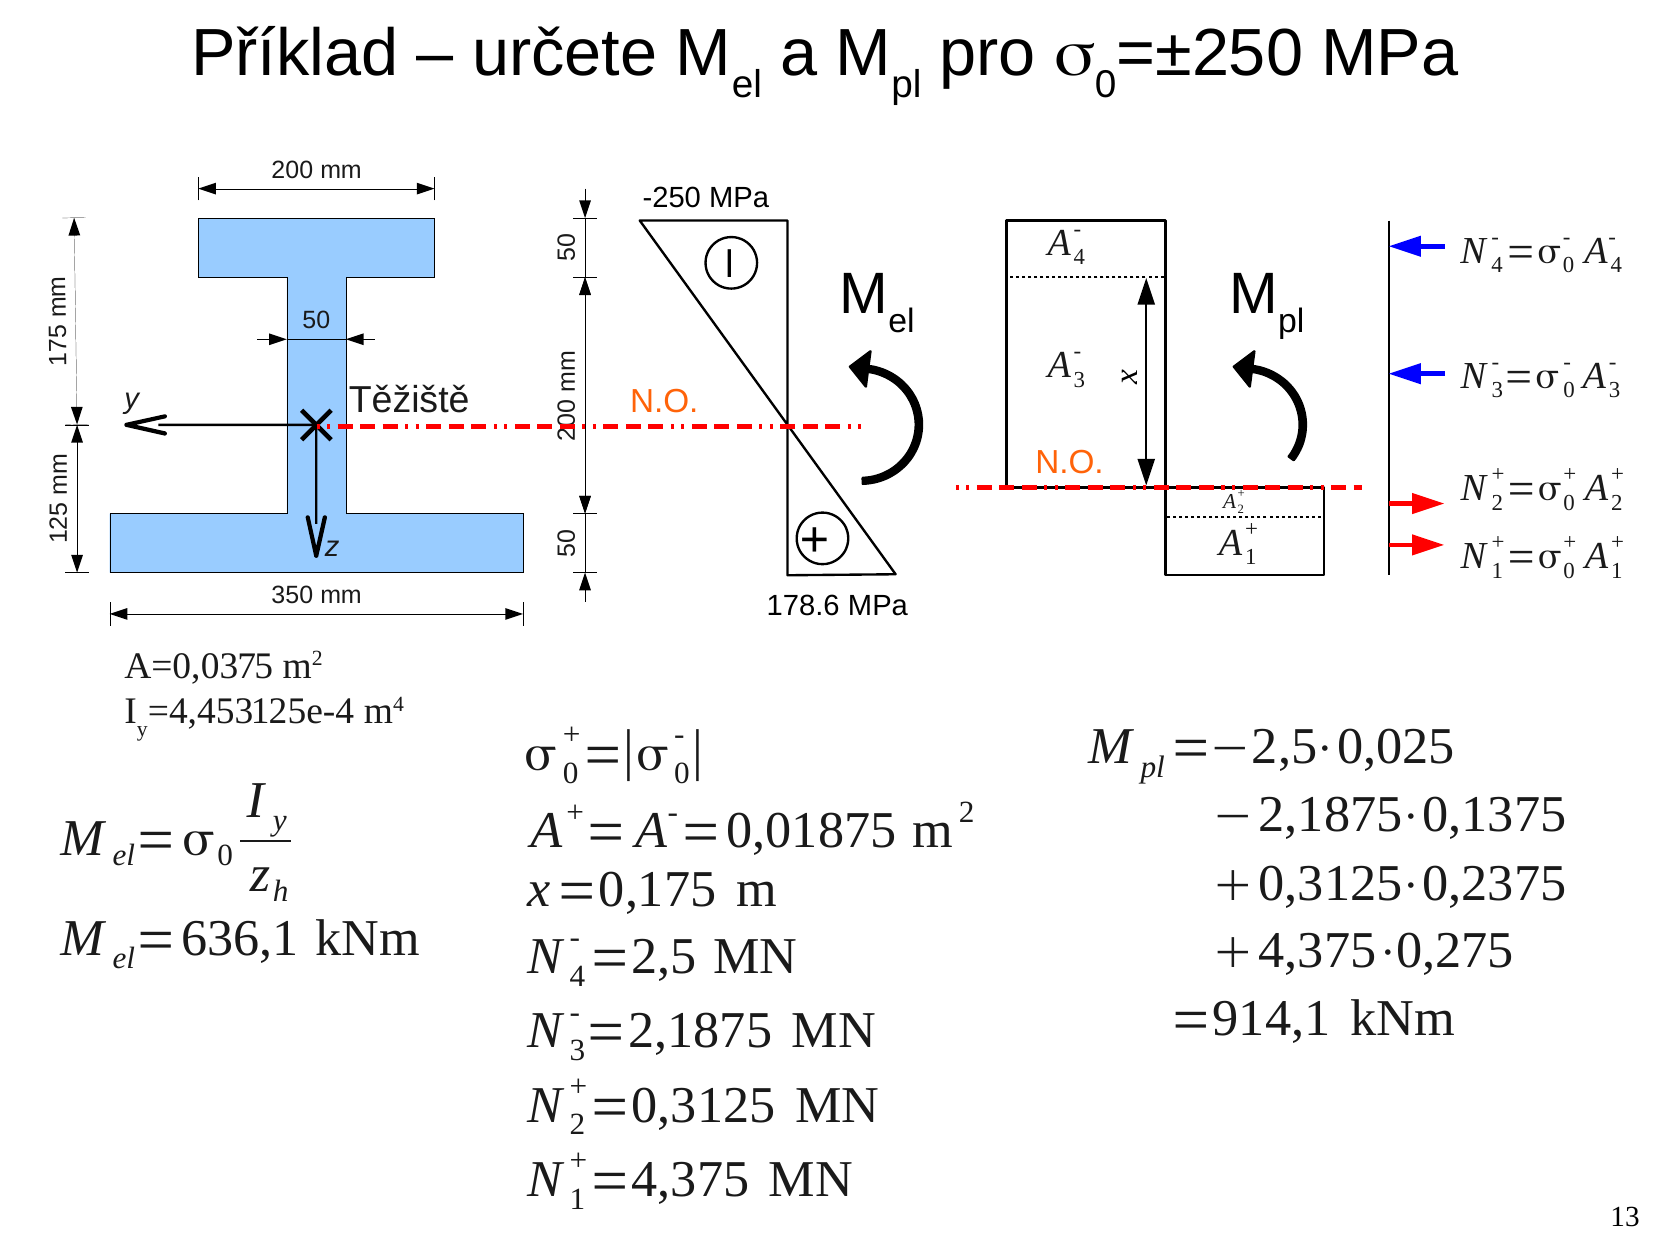

# Příklad – určete Mel a Mpl pro s0=±250 MPa
-250 MPa
–
Mel
Mpl
x
N.O.
N.O.
+
178.6 MPa
13